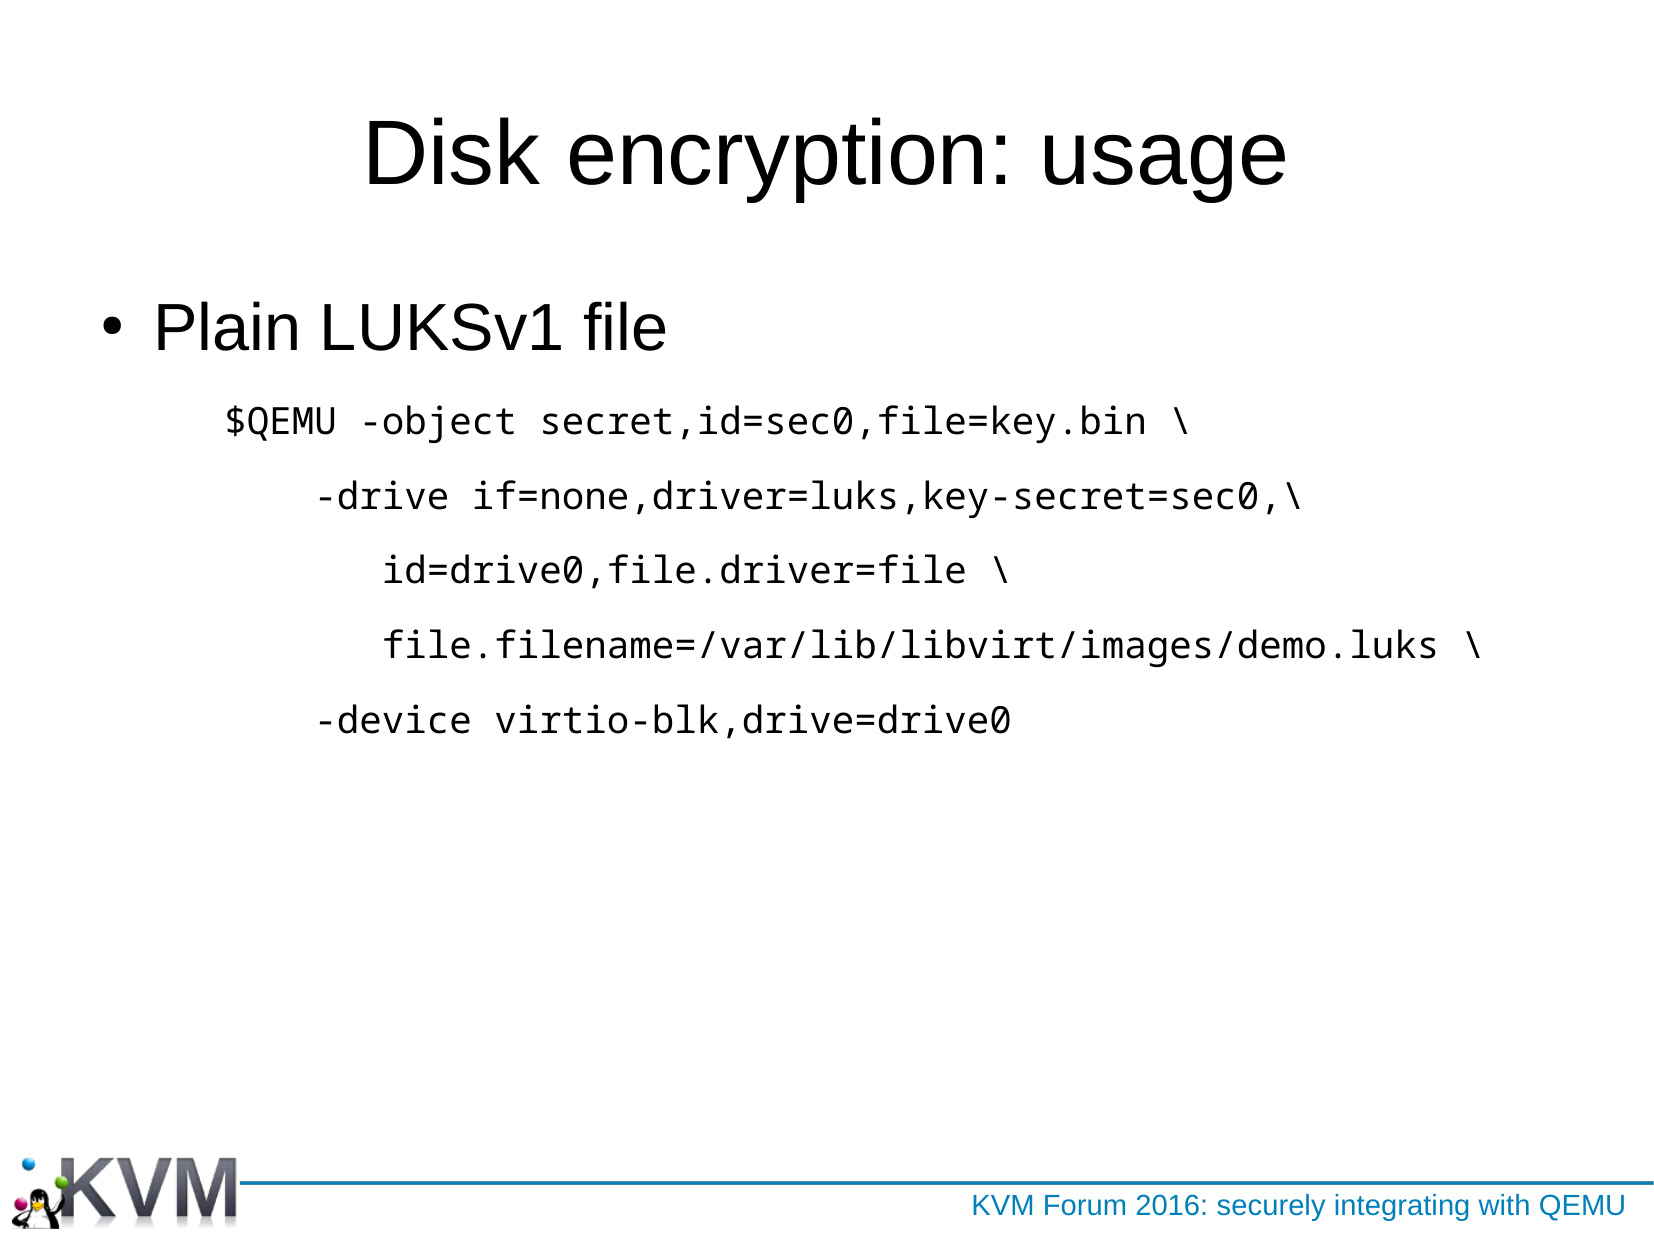

# Disk encryption: usage
Plain LUKSv1 file
$QEMU -object secret,id=sec0,file=key.bin \
 -drive if=none,driver=luks,key-secret=sec0,\
 id=drive0,file.driver=file \
 file.filename=/var/lib/libvirt/images/demo.luks \
 -device virtio-blk,drive=drive0